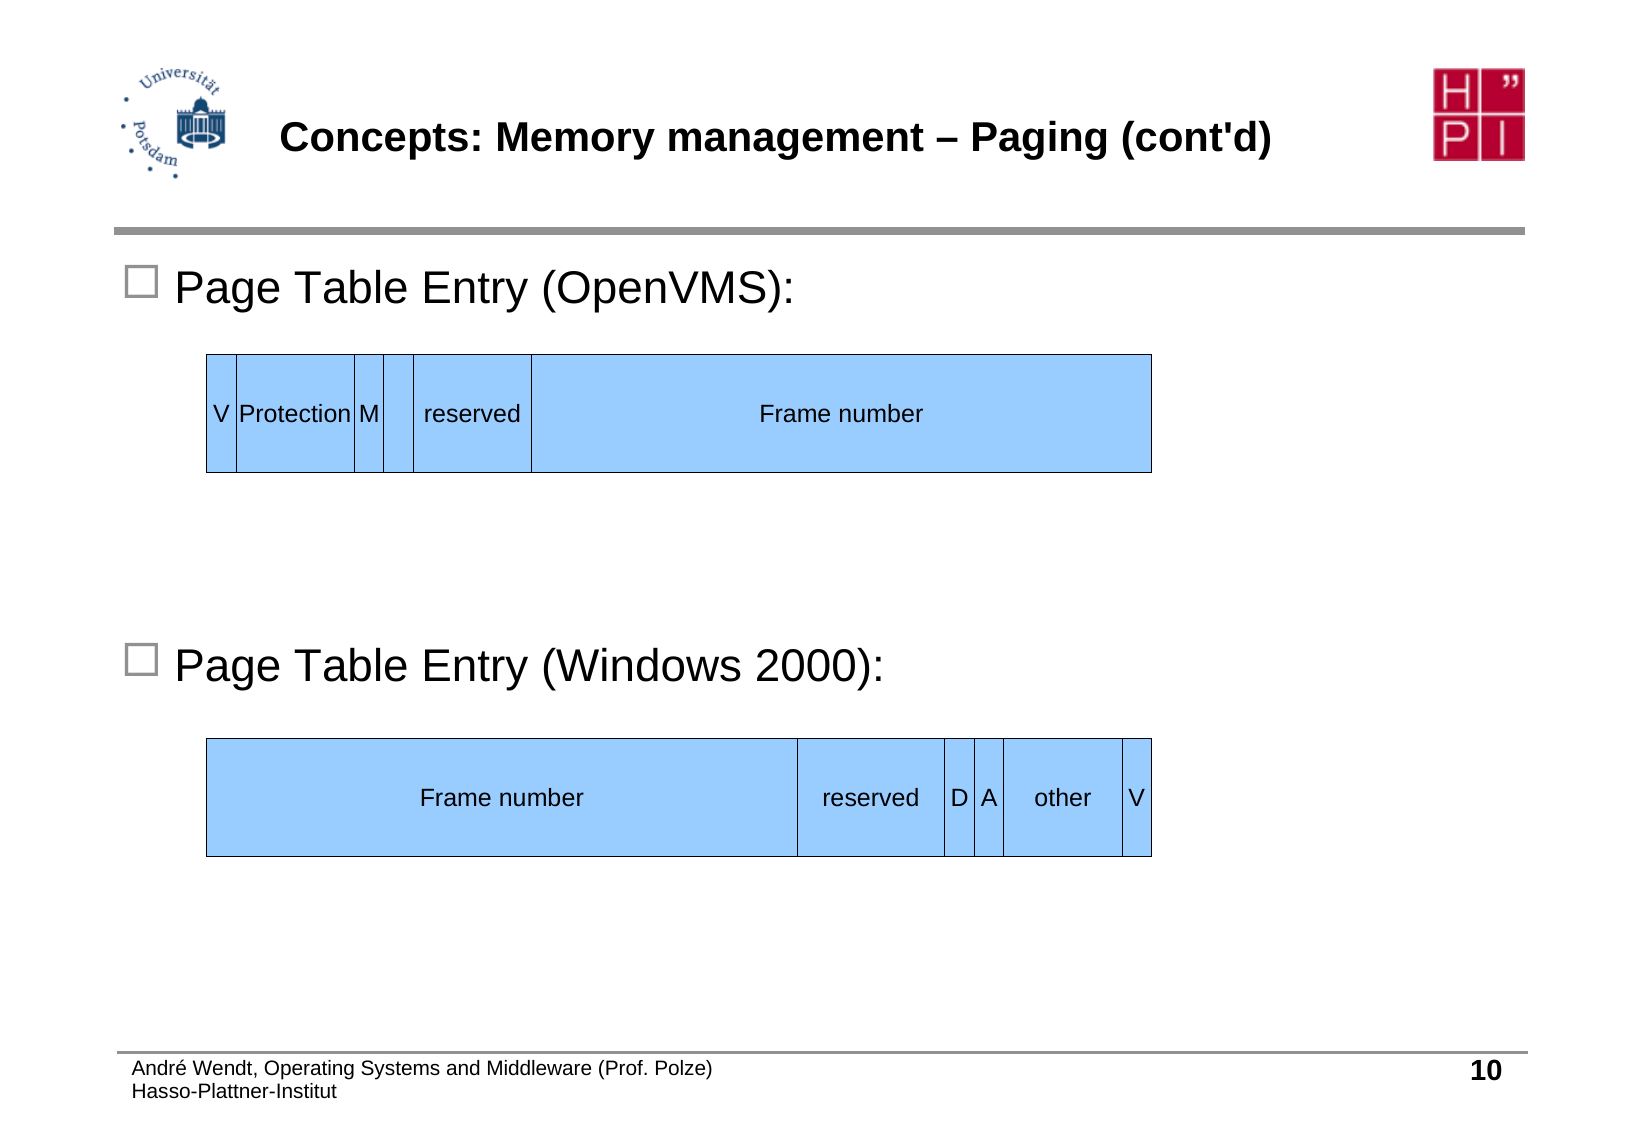

# Concepts: Memory management – Paging (cont'd)
Page Table Entry (OpenVMS):
V
Protection
M
reserved
Frame number
Page Table Entry (Windows 2000):
Frame number
reserved
D
A
other
V